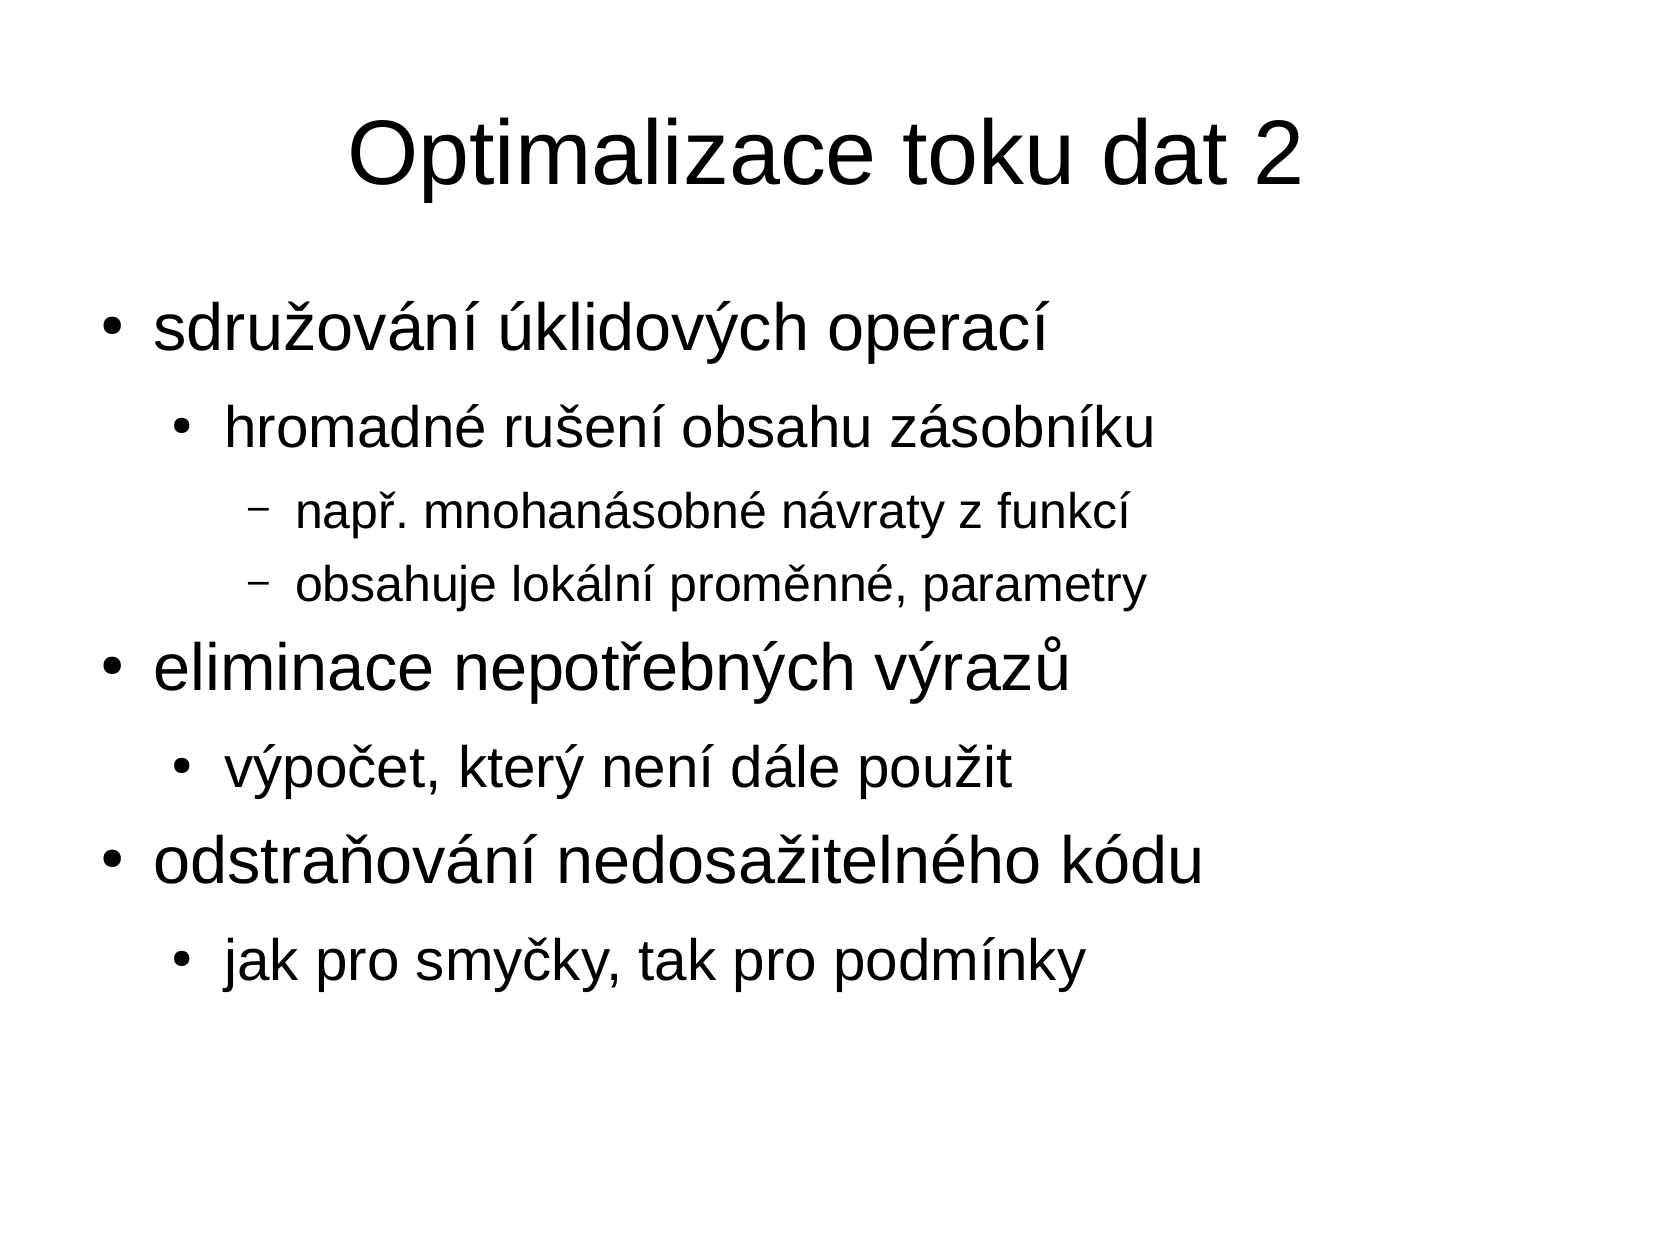

# Optimalizace toku dat 2
sdružování úklidových operací
hromadné rušení obsahu zásobníku
např. mnohanásobné návraty z funkcí
obsahuje lokální proměnné, parametry
eliminace nepotřebných výrazů
výpočet, který není dále použit
odstraňování nedosažitelného kódu
jak pro smyčky, tak pro podmínky